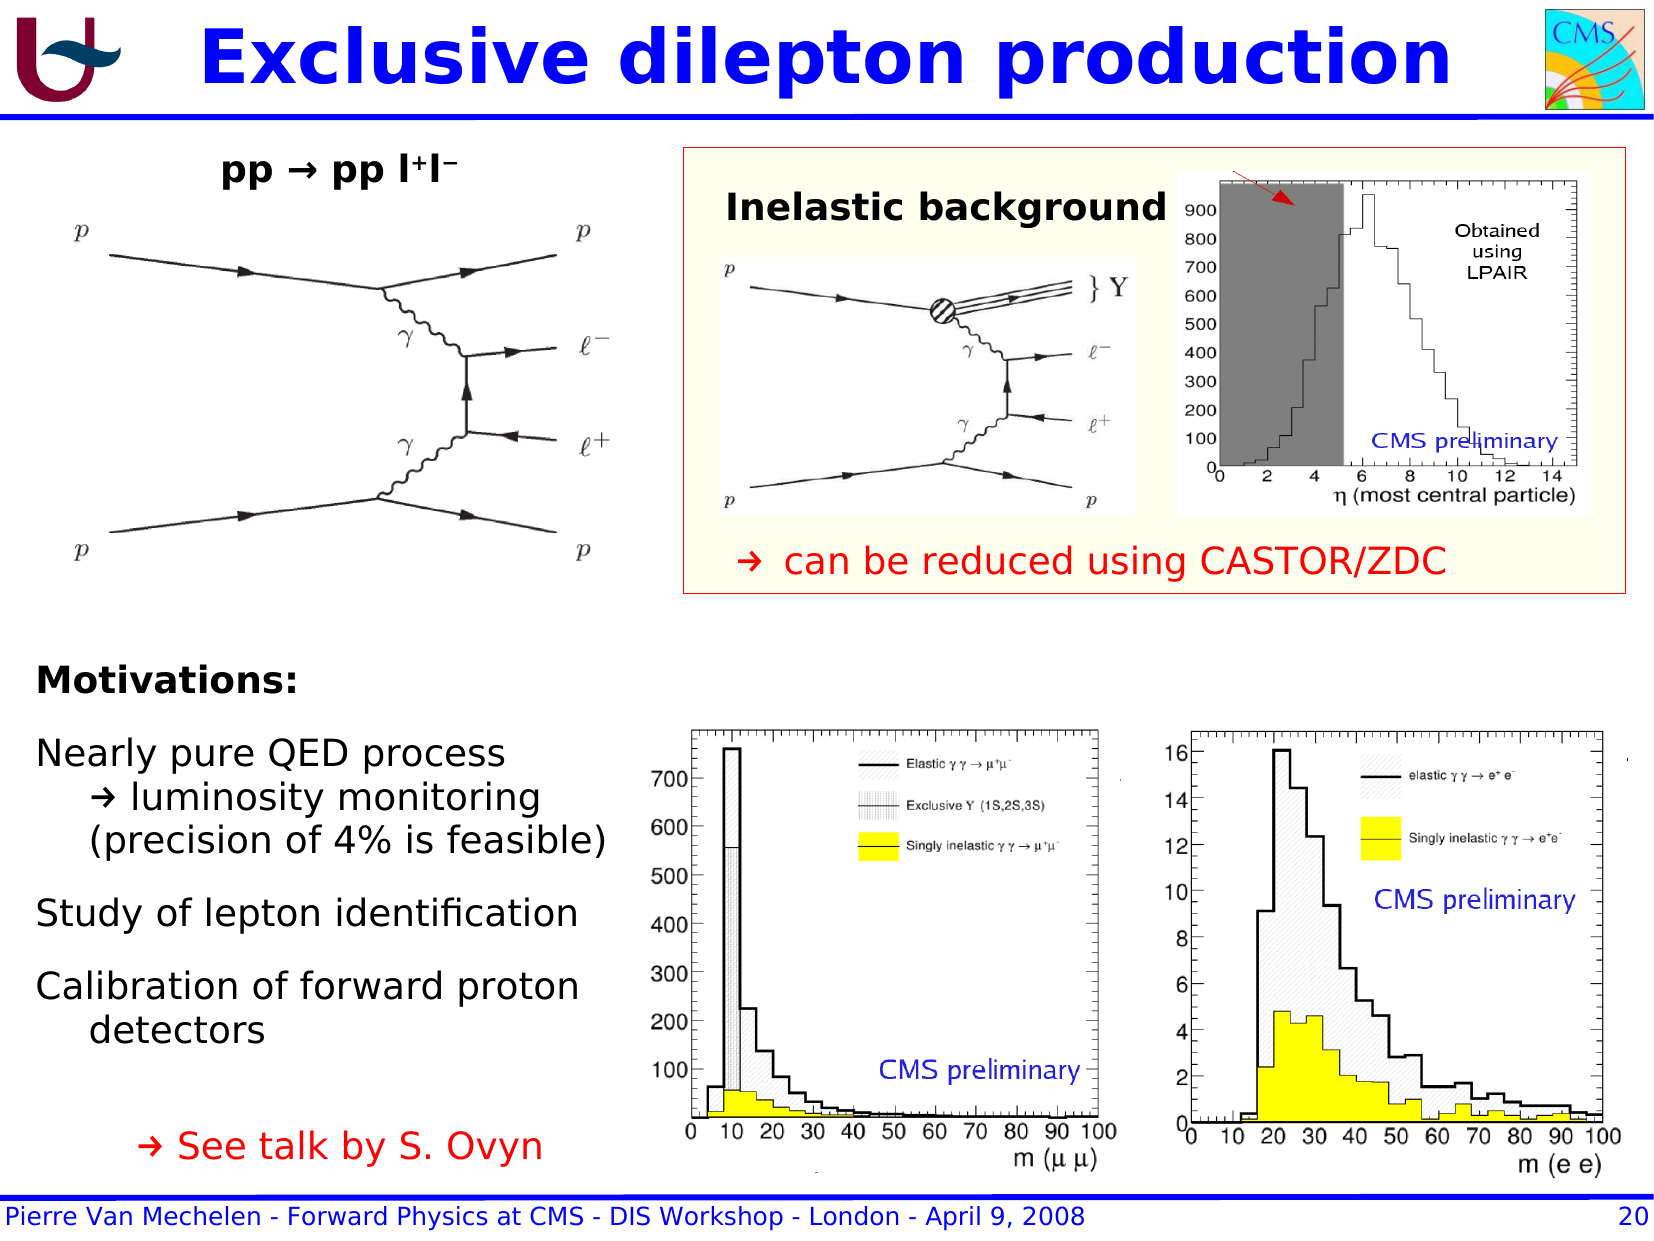

# Exclusive dilepton production
pp → pp l+l−
Motivations:
Nearly pure QED process
→ luminosity monitoring (precision of 4% is feasible)
Study of lepton identification
Calibration of forward proton detectors
→ See talk by S. Ovyn
Inelastic background
→ can be reduced using CASTOR/ZDC
20
Pierre Van Mechelen - Forward Physics at CMS - DIS Workshop - London - April 9, 2008